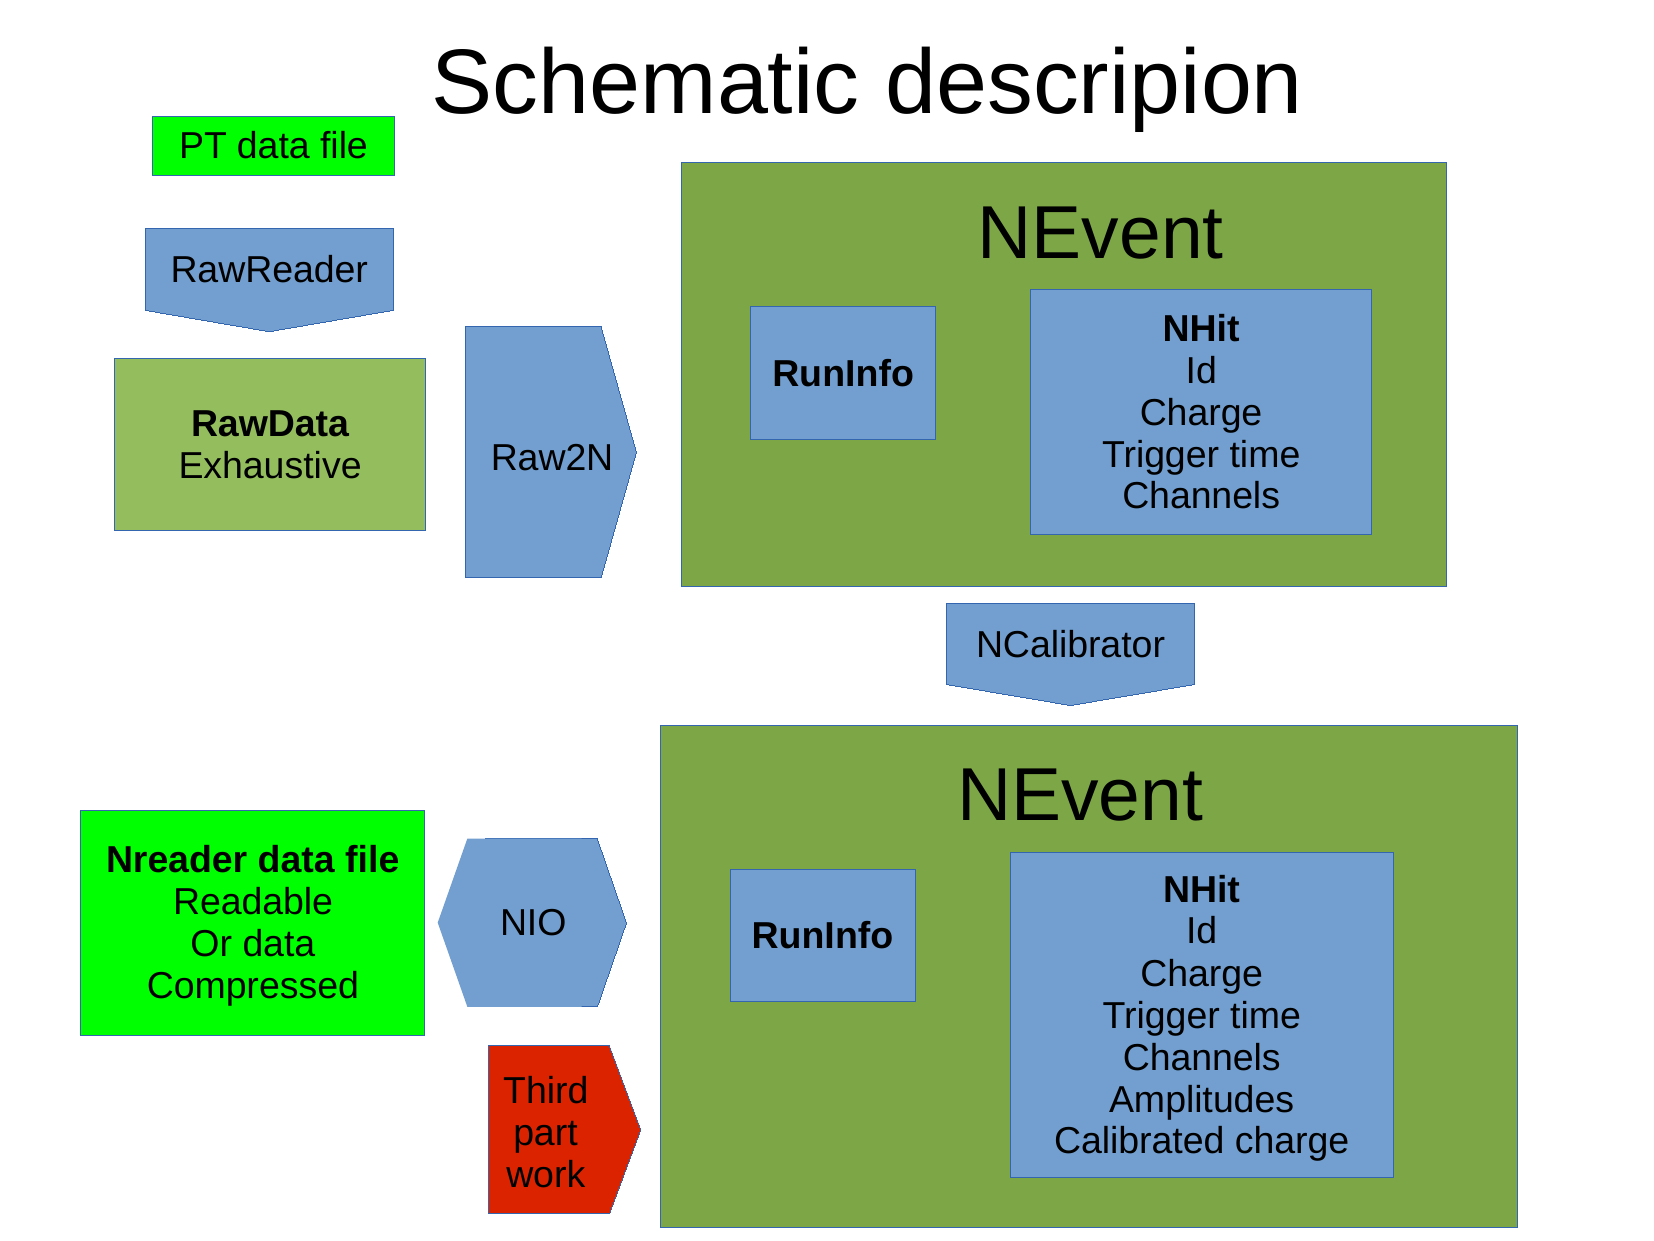

# Schematic descripion
PT data file
NEvent
NHit
Id
Charge
Trigger time
Channels
RunInfo
RawReader
Raw2N
RawData
Exhaustive
NCalibrator
NEvent
NHit
Id
Charge
Trigger time
Channels
Amplitudes
Calibrated charge
RunInfo
Nreader data file
Readable
Or data
Compressed
NIO
Third part work